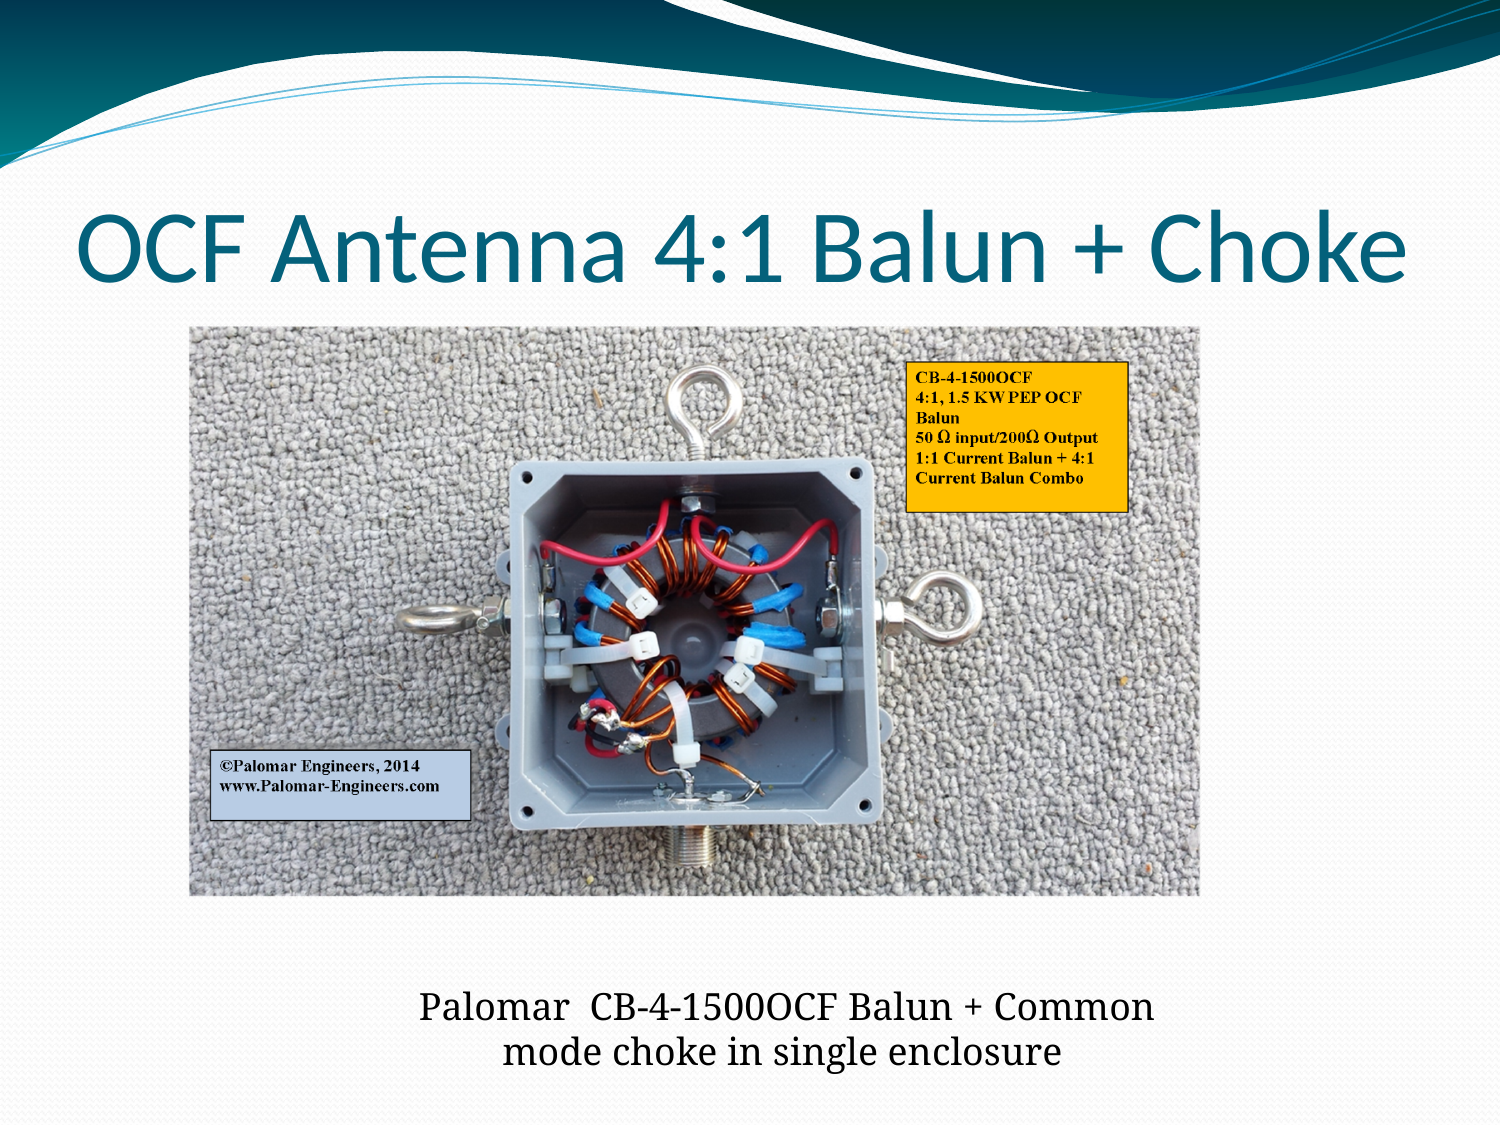

# OCF Antenna 4:1 Balun + Choke
Palomar CB-4-1500OCF Balun + Common mode choke in single enclosure